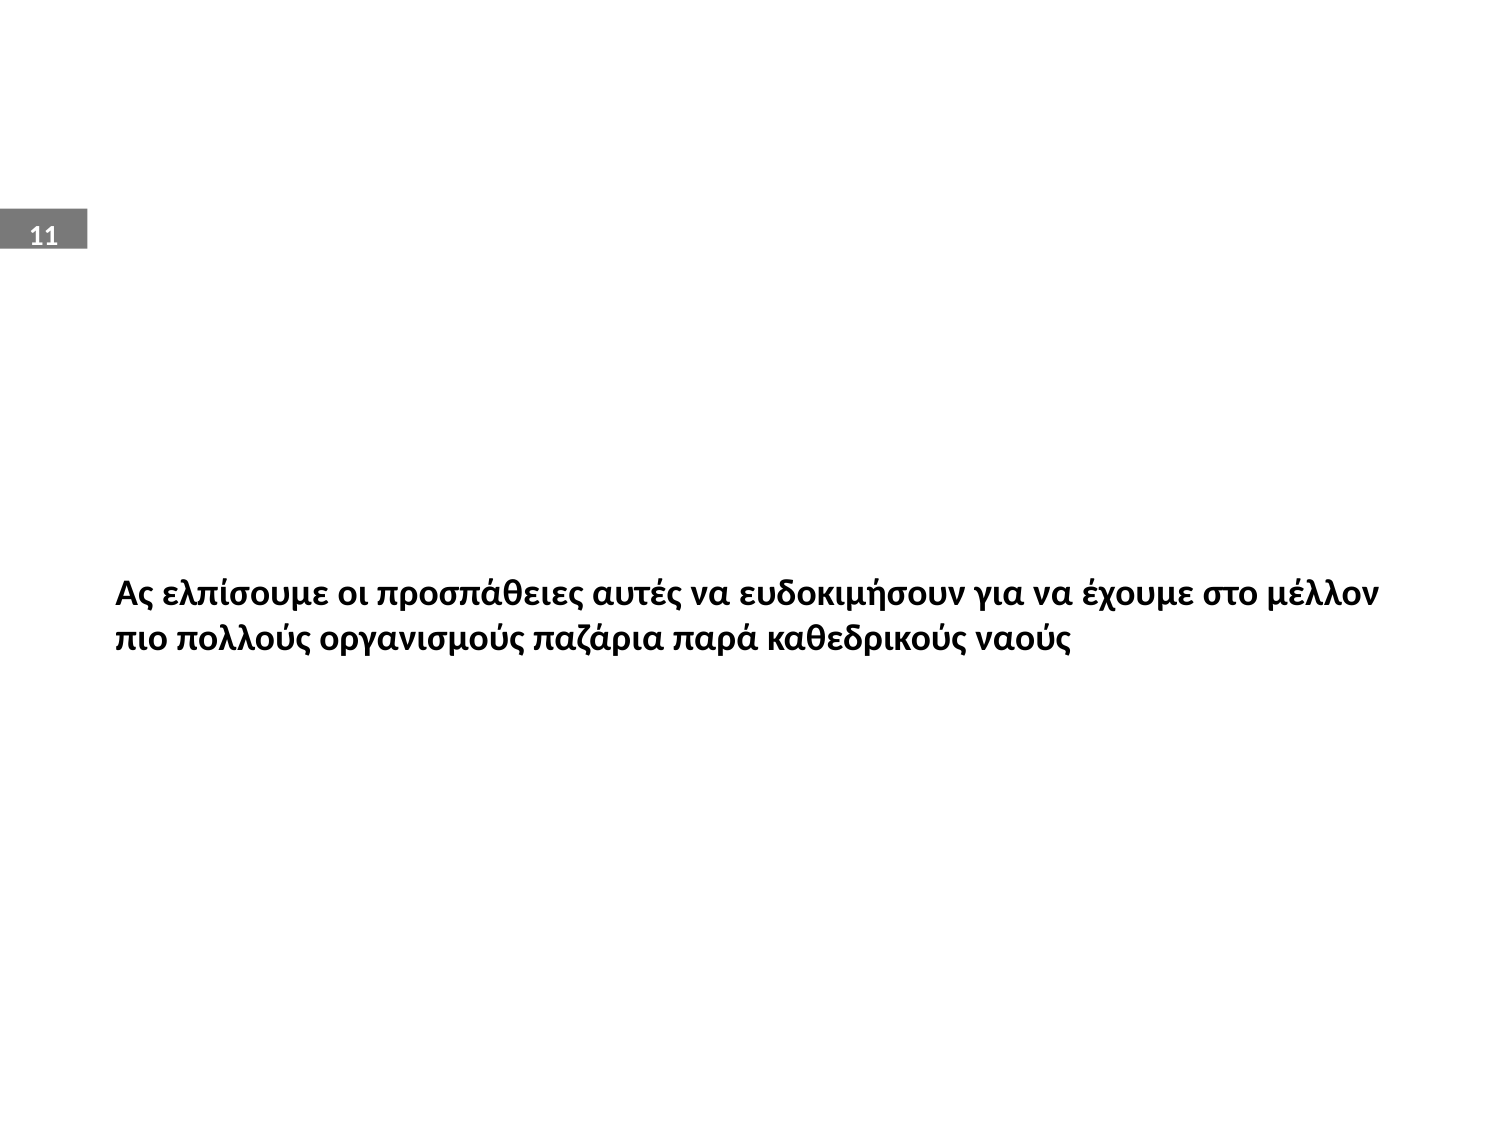

#
Ας ελπίσουμε οι προσπάθειες αυτές να ευδοκιμήσουν για να έχουμε στο μέλλον πιο πολλούς οργανισμούς παζάρια παρά καθεδρικούς ναούς